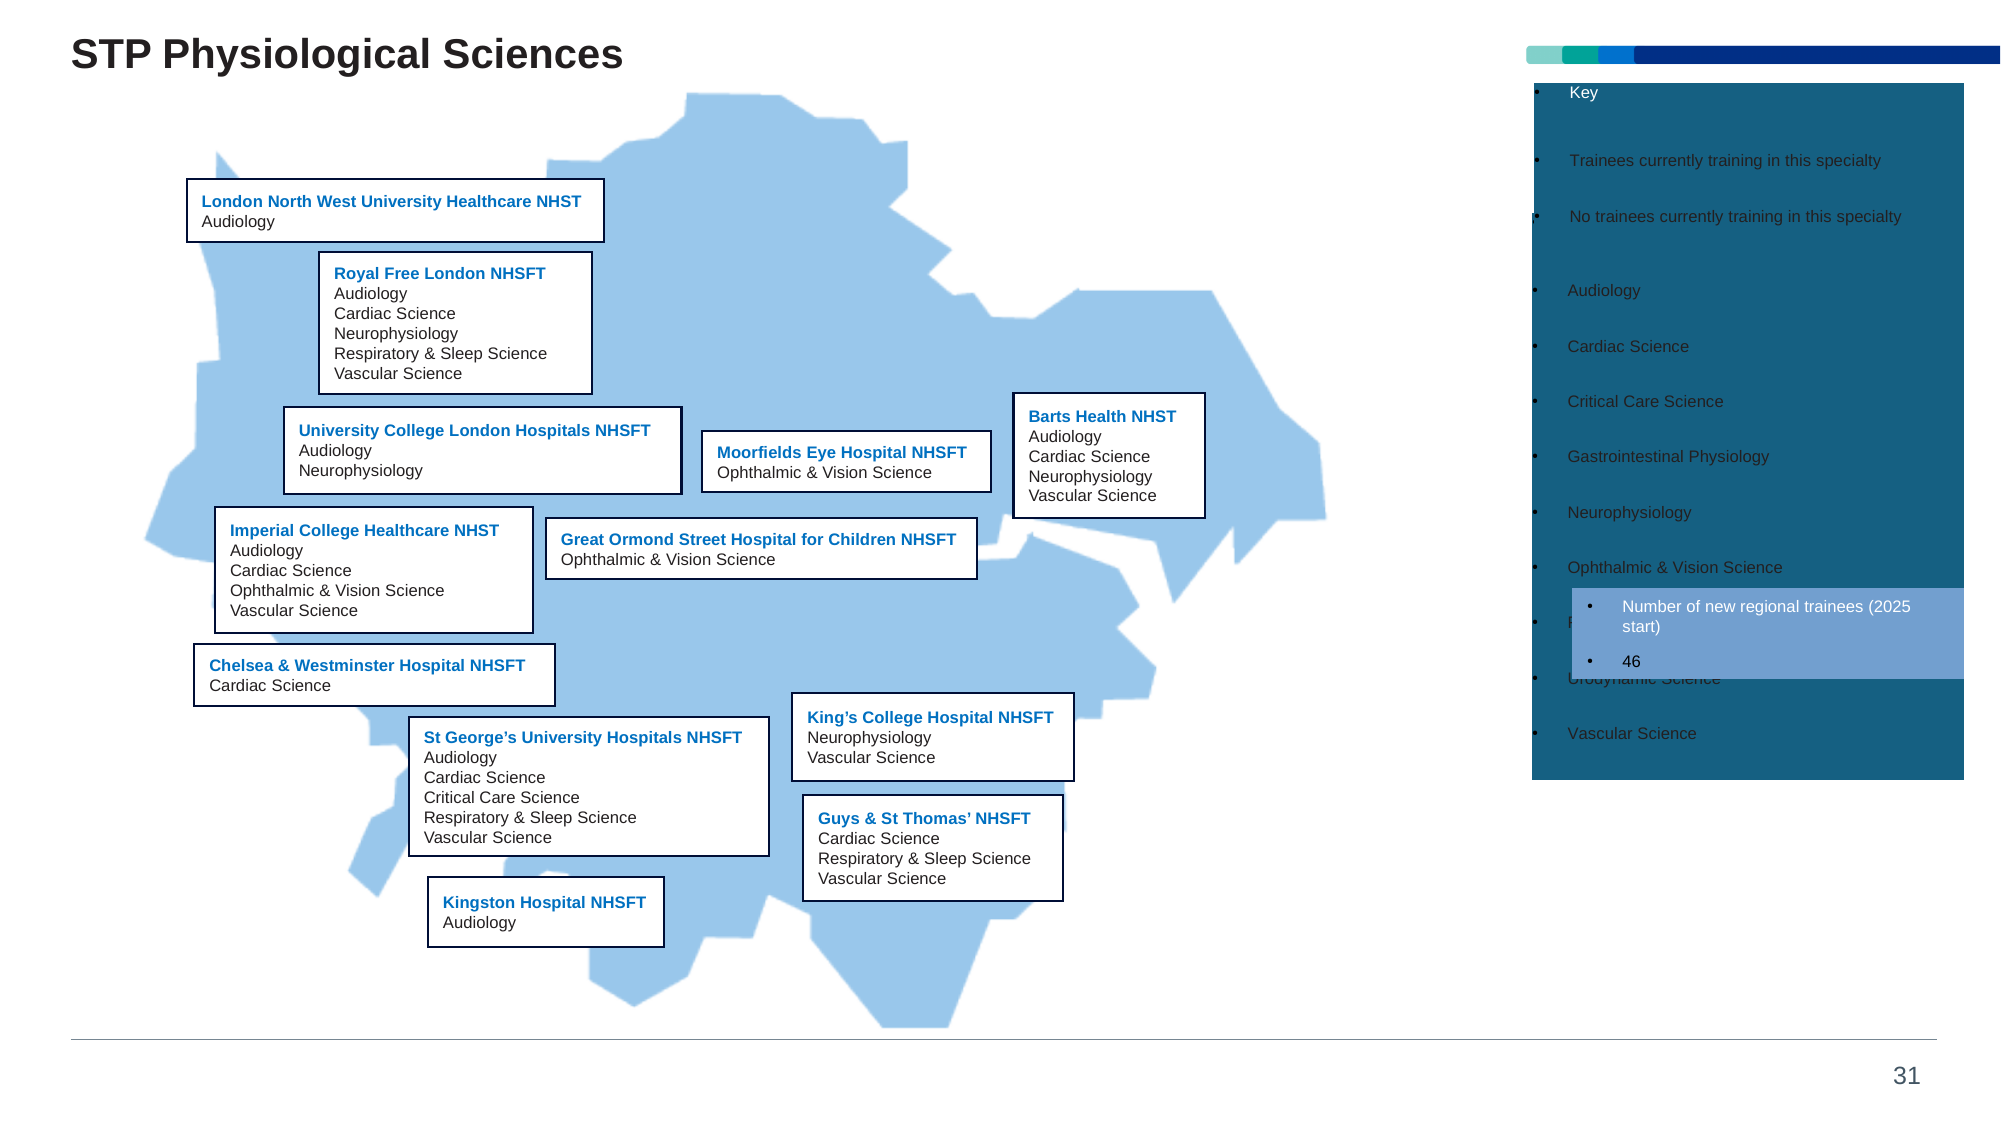

# STP Physiological Sciences
| Key | |
| --- | --- |
| Trainees currently training in this specialty | |
| No trainees currently training in this specialty | |
London North West University Healthcare NHST
Audiology
| Specialty | |
| --- | --- |
| Audiology | |
| Cardiac Science | |
| Critical Care Science | |
| Gastrointestinal Physiology | |
| Neurophysiology | |
| Ophthalmic & Vision Science | |
| Respiratory & Sleep Science | |
| Urodynamic Science | |
| Vascular Science | |
Royal Free London NHSFT
Audiology
Cardiac Science
Neurophysiology
Respiratory & Sleep Science
Vascular Science
Barts Health NHST
Audiology
Cardiac Science
Neurophysiology
Vascular Science
University College London Hospitals NHSFT
Audiology
Neurophysiology
Moorfields Eye Hospital NHSFT
Ophthalmic & Vision Science
Imperial College Healthcare NHST
Audiology
Cardiac Science
Ophthalmic & Vision Science
Vascular Science
Great Ormond Street Hospital for Children NHSFT
Ophthalmic & Vision Science
| Number of new regional trainees (2025 start) |
| --- |
| 46 |
Chelsea & Westminster Hospital NHSFT
Cardiac Science
King’s College Hospital NHSFT
Neurophysiology
Vascular Science
St George’s University Hospitals NHSFT
Audiology
Cardiac Science
Critical Care Science
Respiratory & Sleep Science
Vascular Science
Guys & St Thomas’ NHSFT
Cardiac Science
Respiratory & Sleep Science
Vascular Science
Kingston Hospital NHSFT
Audiology